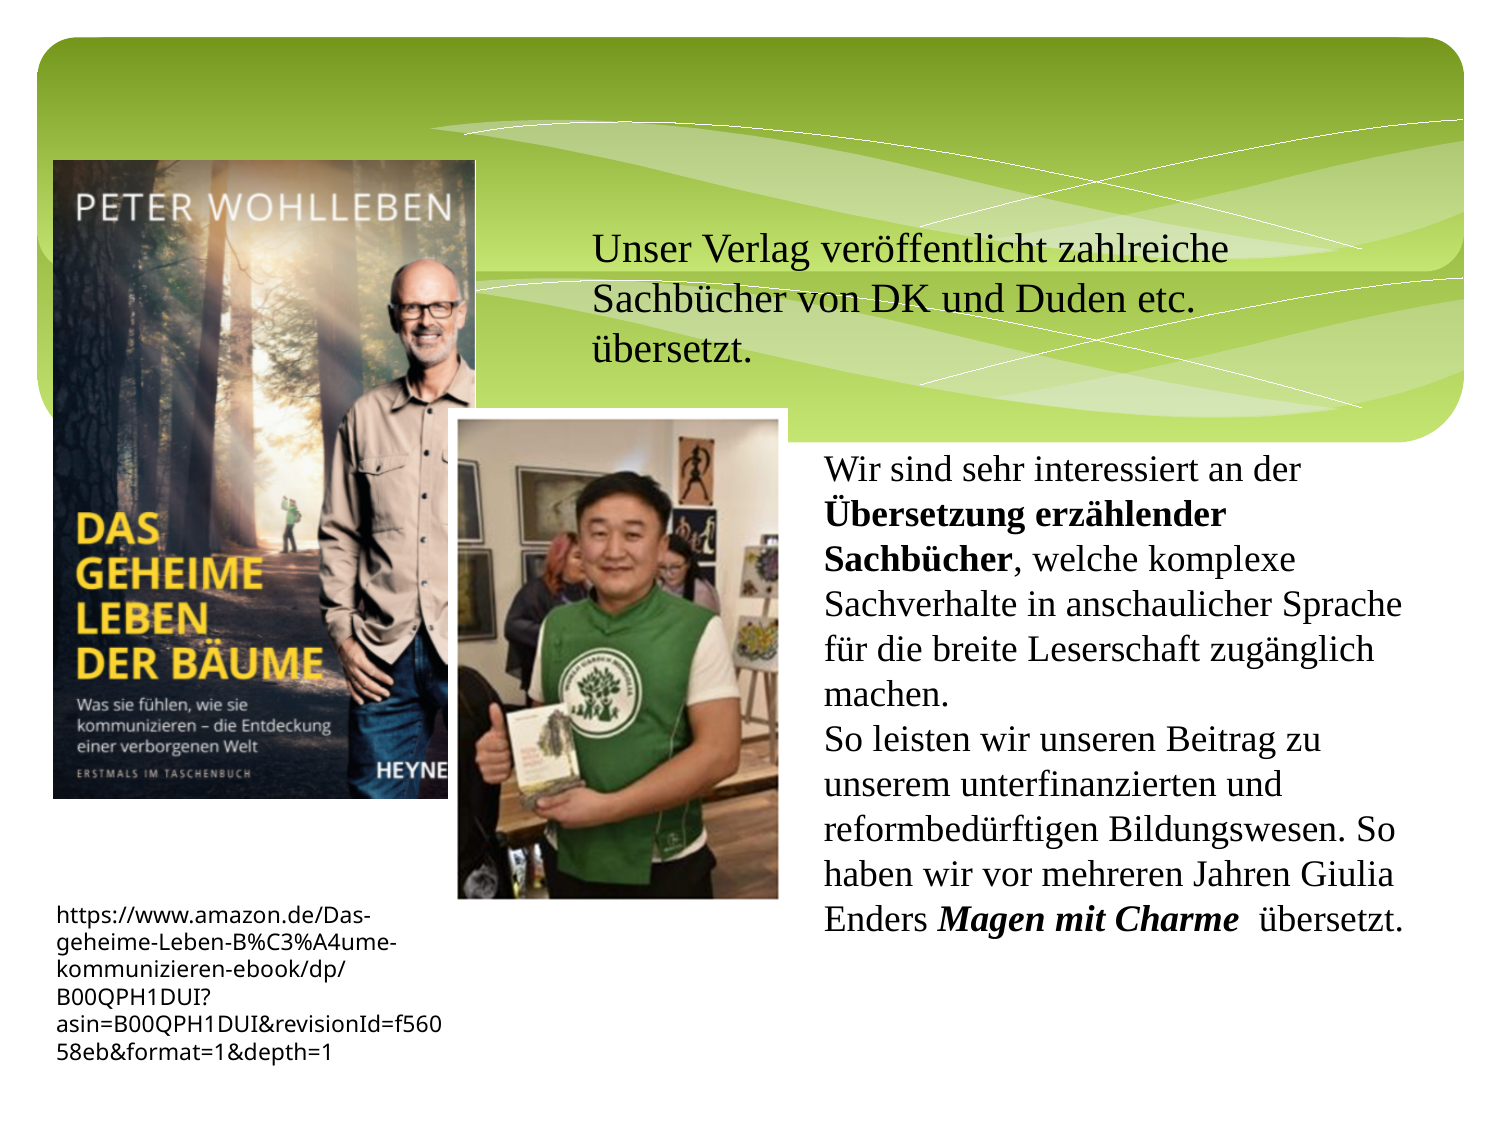

Unser Verlag veröffentlicht zahlreiche Sachbücher von DK und Duden etc. übersetzt.
Wir sind sehr interessiert an der Übersetzung erzählender Sachbücher, welche komplexe Sachverhalte in anschaulicher Sprache für die breite Leserschaft zugänglich machen.
So leisten wir unseren Beitrag zu unserem unterfinanzierten und reformbedürftigen Bildungswesen. So haben wir vor mehreren Jahren Giulia Enders Magen mit Charme übersetzt.
https://www.amazon.de/Das-geheime-Leben-B%C3%A4ume-kommunizieren-ebook/dp/B00QPH1DUI?asin=B00QPH1DUI&revisionId=f56058eb&format=1&depth=1